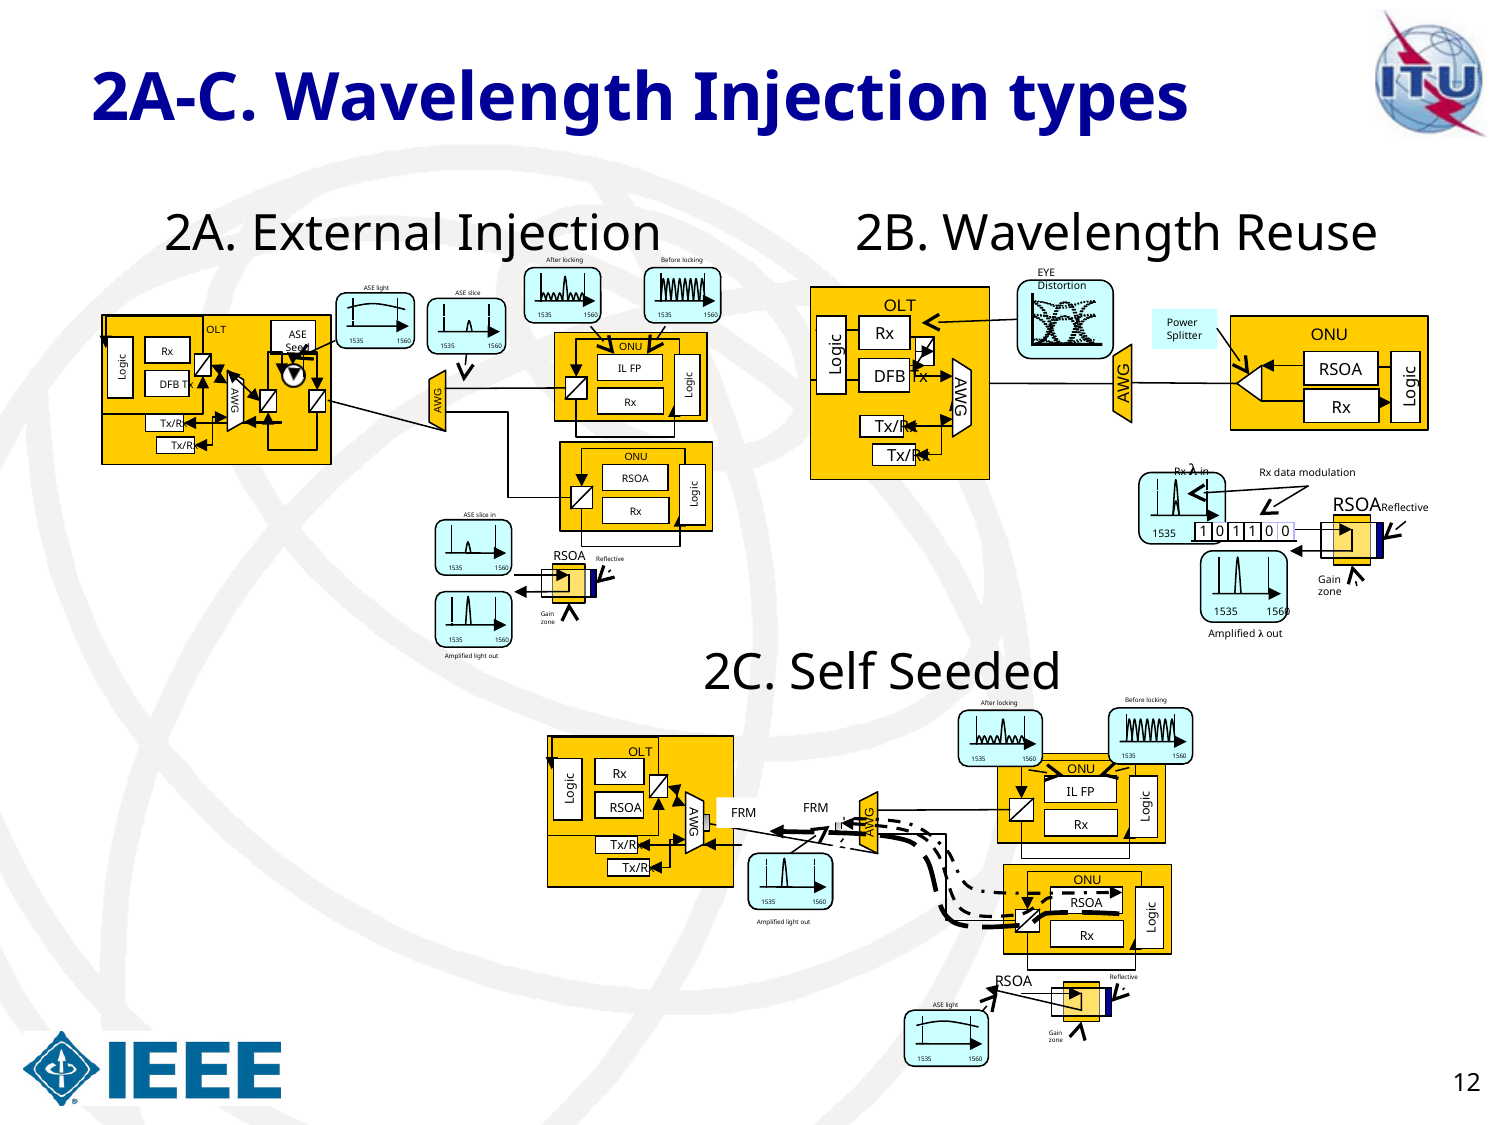

# 2A-C. Wavelength Injection types
2A. External Injection
2B. Wavelength Reuse
After locking
1535
1560
Before locking
1535
1560
ASE light
1535
1560
ASE slice
1535
1560
OLT
ASE
Seed
Rx
Logic
DFB Tx
AWG
Tx/Rx
Tx/Rx
ONU
IL FP
Logic
Rx
AWG
ONU
RSOA
Logic
Rx
ASE slice in
1535
1560
RSOA
Reflective
Gain
zone
1535
1560
Amplified light out
EYE Distortion
OLT
Power
Splitter
Rx
ONU
Logic
AWG
RSOA
DFB Tx
AWG
Logic
Rx
Tx/Rx
Tx/Rx
Rx λ in
1535
1560
Rx data modulation
RSOA
Reflective
Gain
zone
1
0
1
1
0
0
1535
1560
Amplified λ out
2C. Self Seeded
Before locking
1535
1560
After locking
1535
1560
OLT
ONU
IL FP
Logic
Rx
Rx
Logic
RSOA
AWG
FRM
AWG
FRM
1535
1560
Amplified light out
1535
1560
ASE slice in
Tx/Rx
Tx/Rx
ONU
RSOA
Logic
Rx
RSOA
Reflective
ASE light
1535
1560
Gain
zone